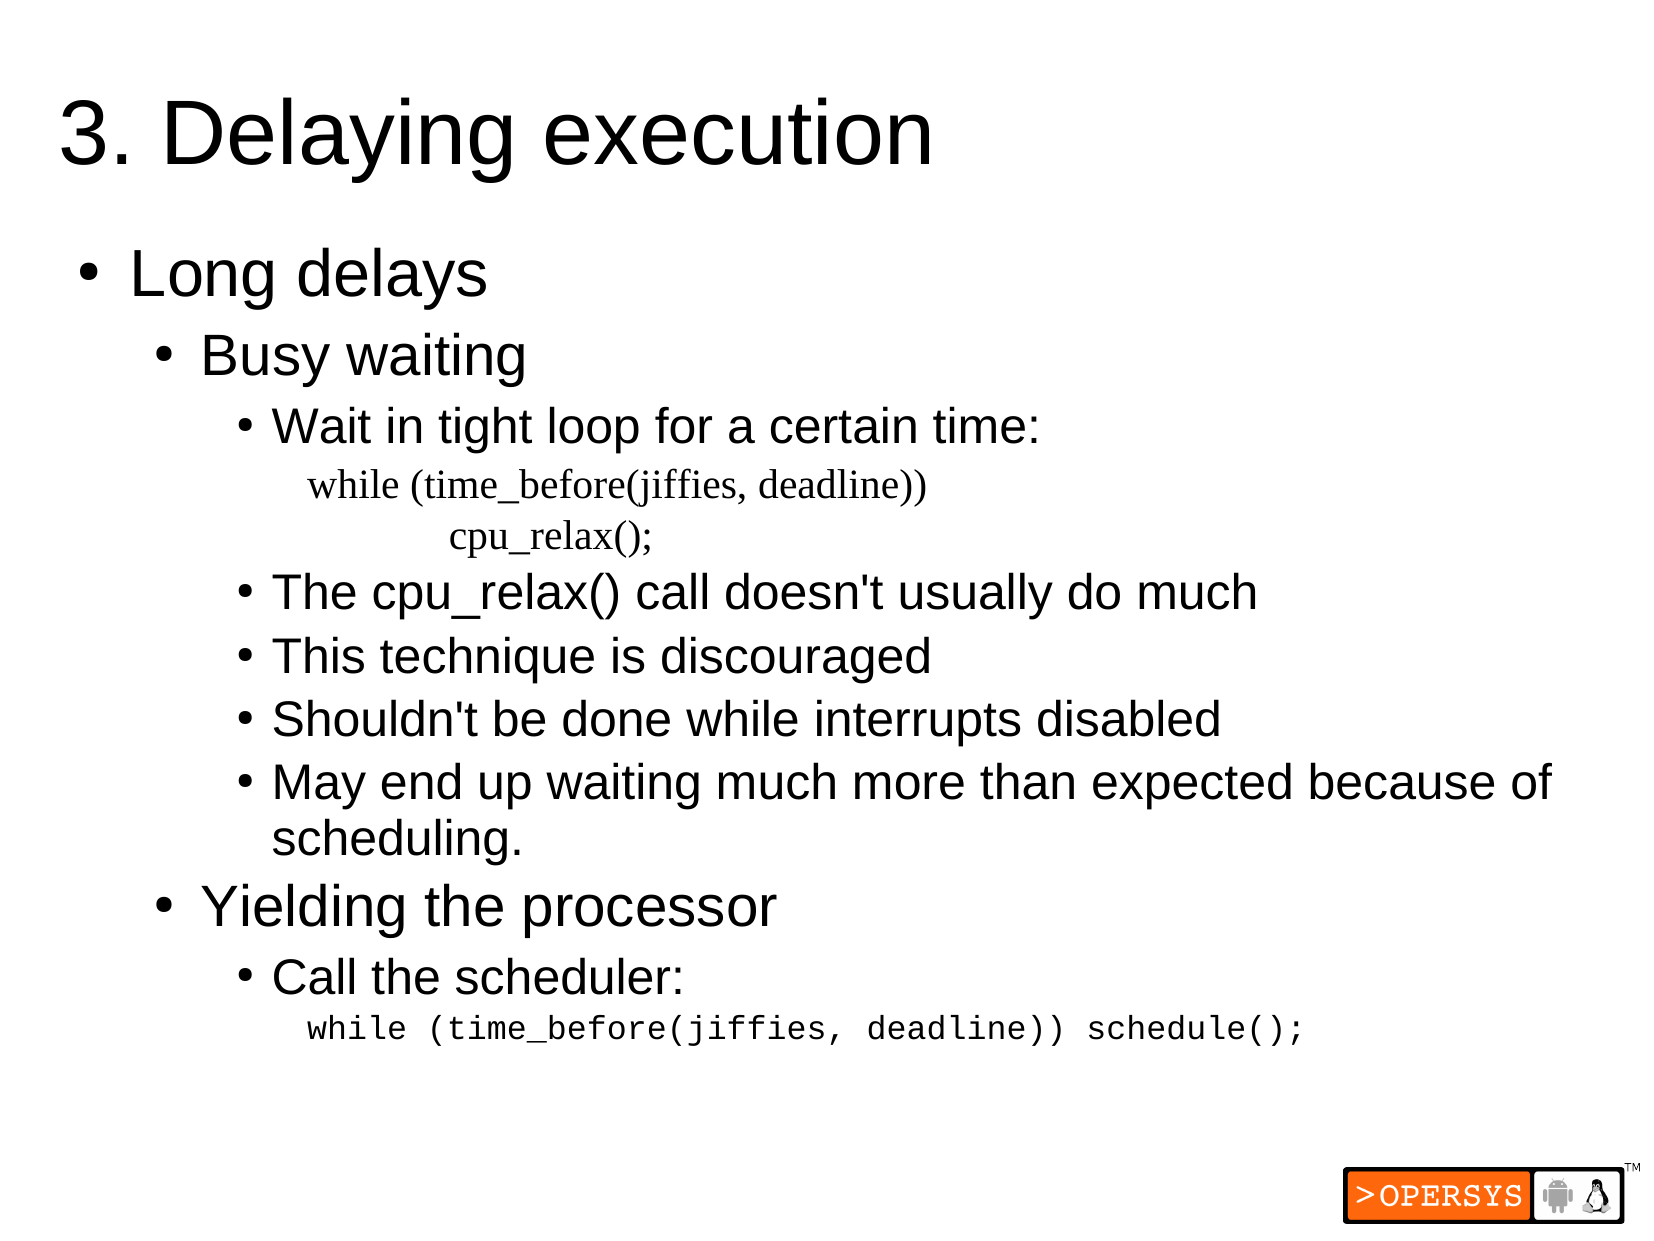

# 3. Delaying execution
Long delays
Busy waiting
Wait in tight loop for a certain time:
while (time_before(jiffies, deadline))
cpu_relax();
The cpu_relax() call doesn't usually do much
This technique is discouraged
Shouldn't be done while interrupts disabled
May end up waiting much more than expected because of scheduling.
Yielding the processor
Call the scheduler:
while (time_before(jiffies, deadline)) schedule();